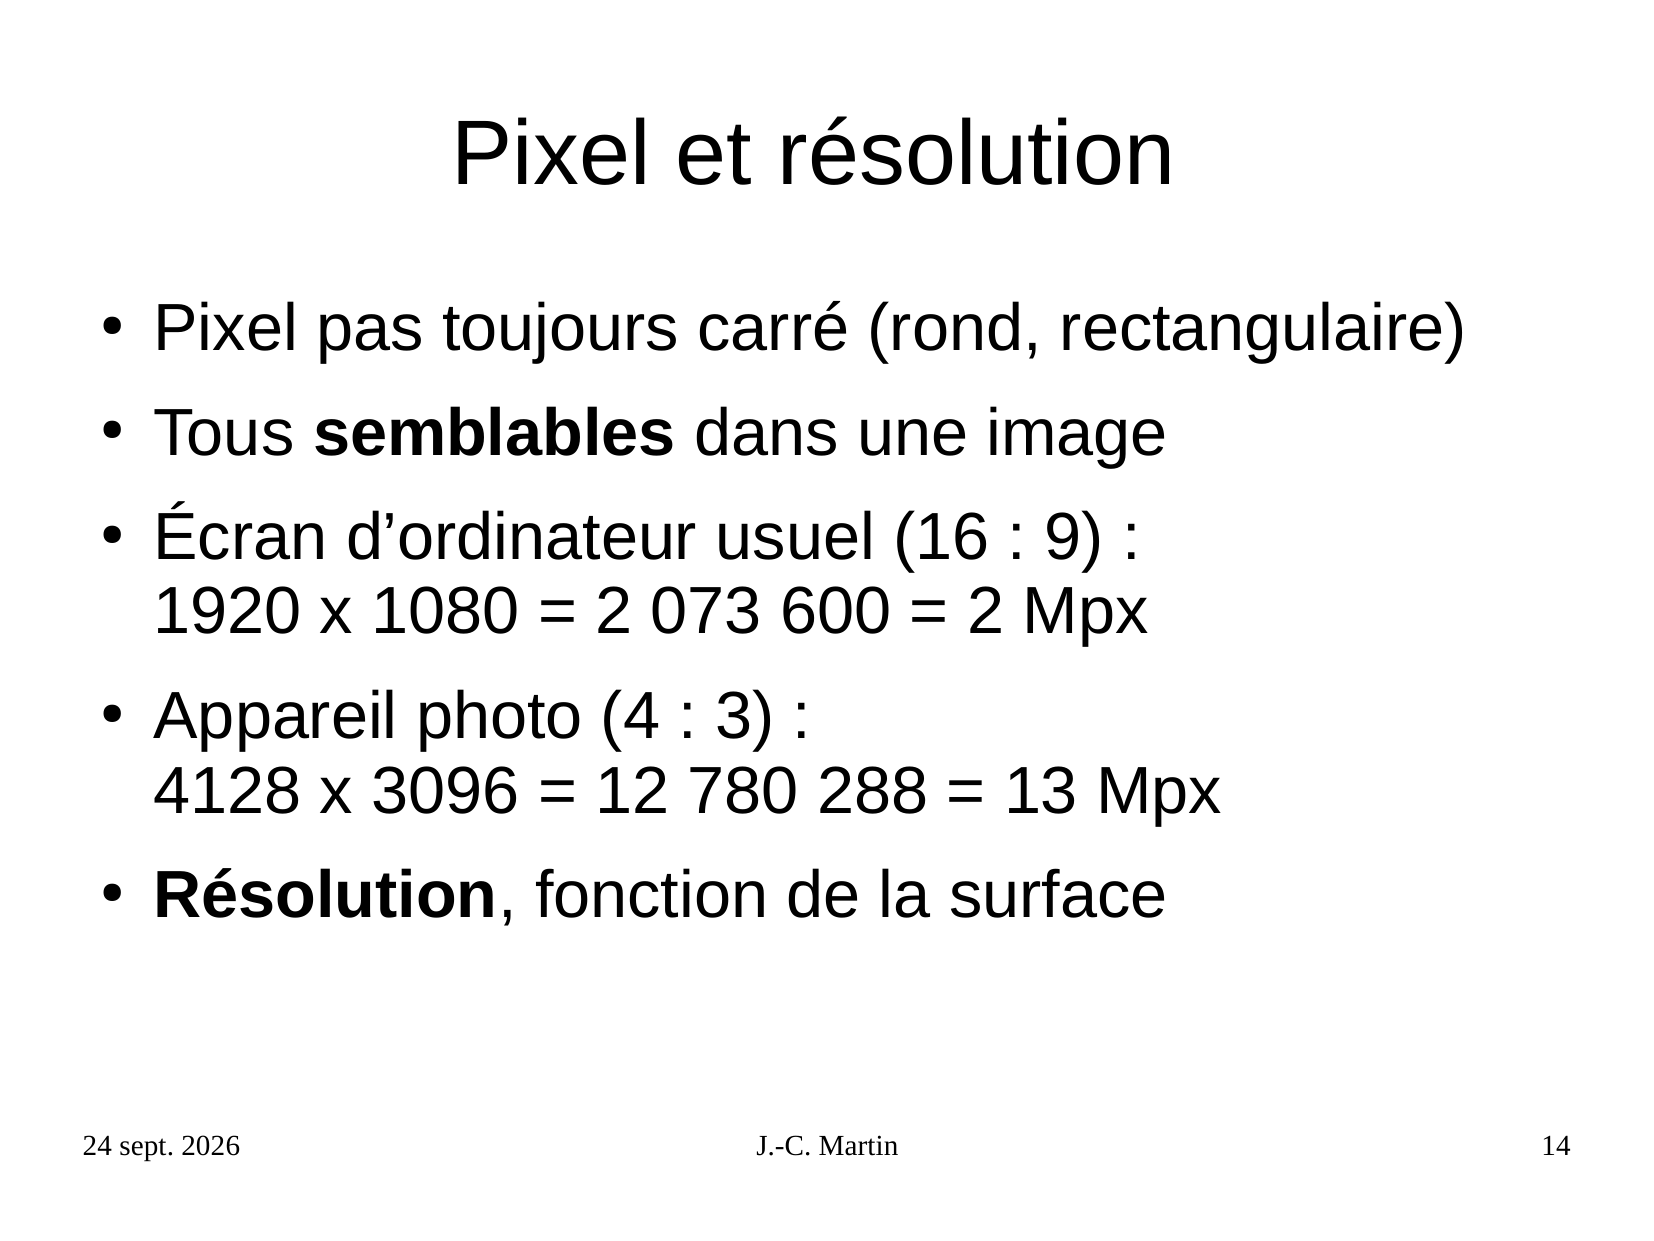

# Pixel et résolution
Pixel pas toujours carré (rond, rectangulaire)
Tous semblables dans une image
Écran d’ordinateur usuel (16 : 9) :
1920 x 1080 = 2 073 600 = 2 Mpx
Appareil photo (4 : 3) :
4128 x 3096 = 12 780 288 = 13 Mpx
Résolution, fonction de la surface
J.-C. Martin
14